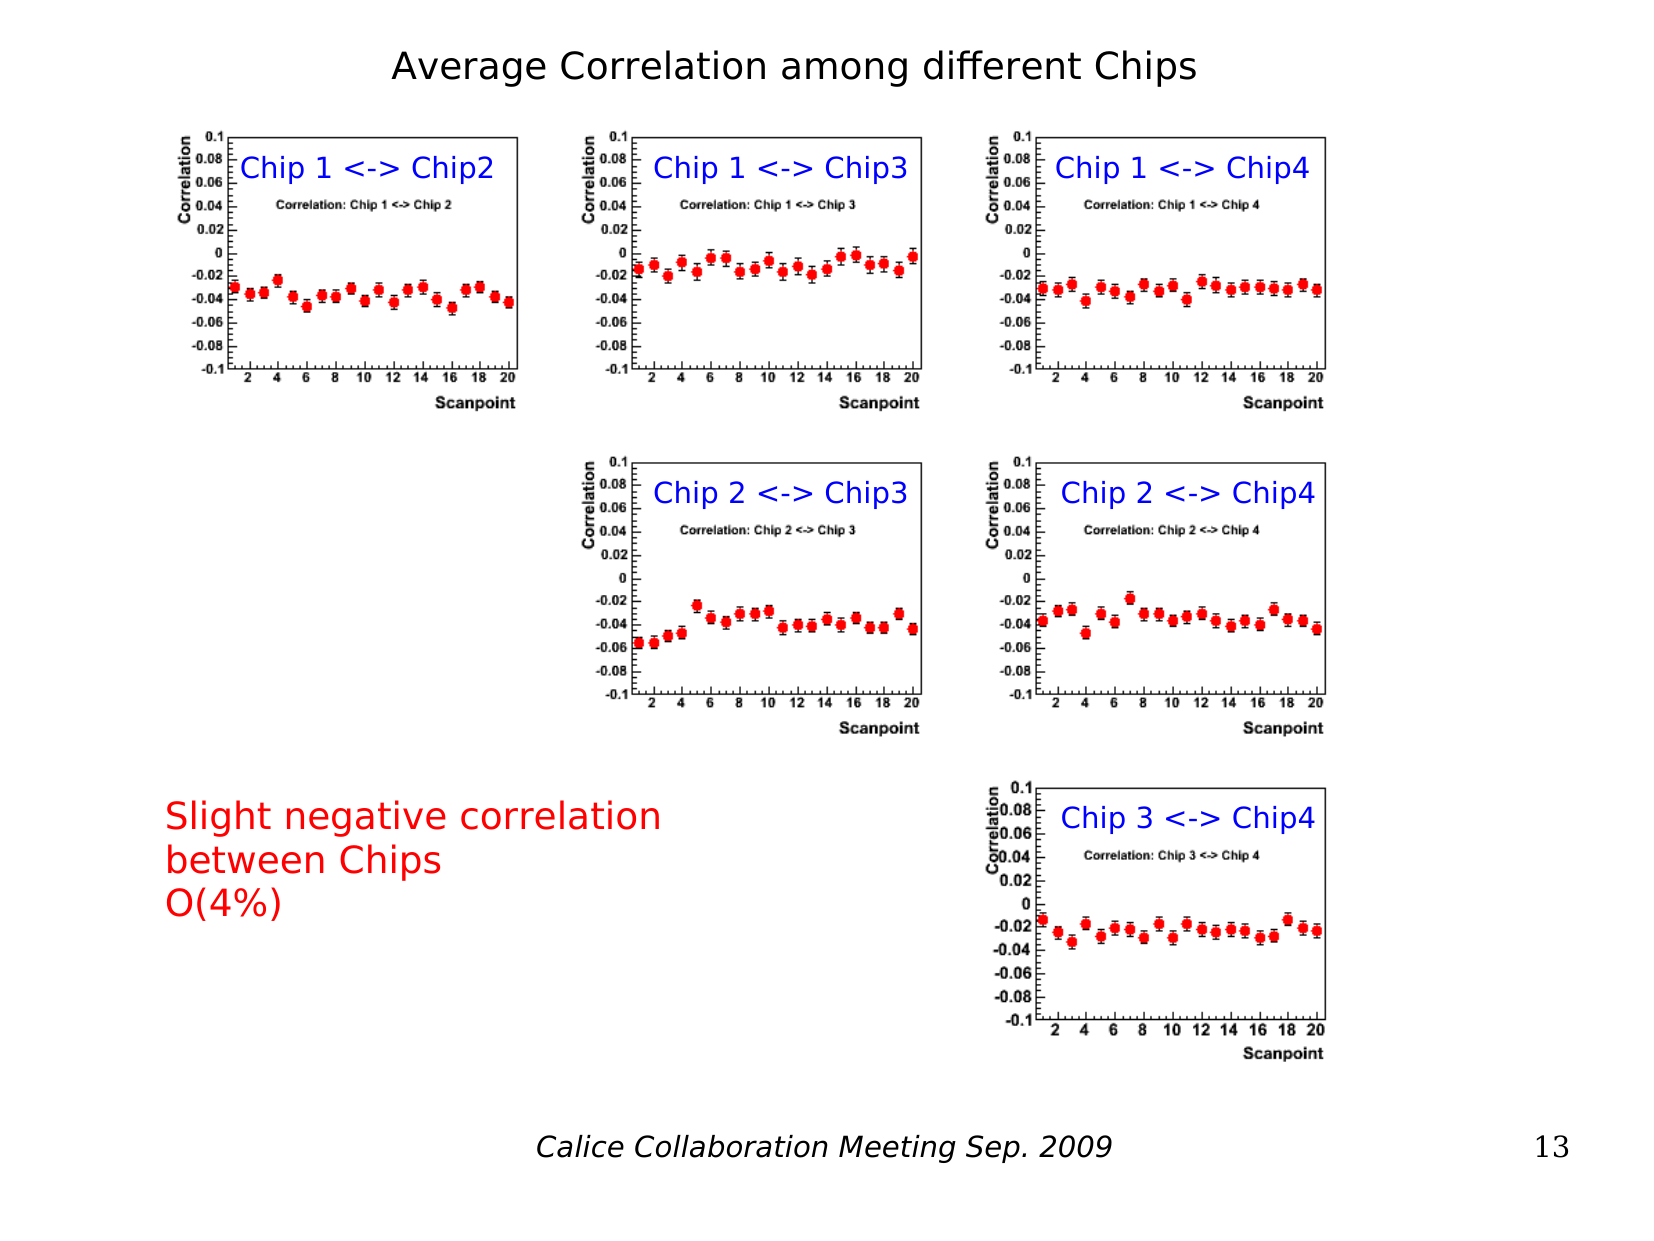

Average Correlation among different Chips
Chip 1 <-> Chip2
Chip 1 <-> Chip3
Chip 1 <-> Chip4
Chip 2 <-> Chip3
Chip 2 <-> Chip4
Slight negative correlation
between Chips
O(4%)
Chip 3 <-> Chip4
13